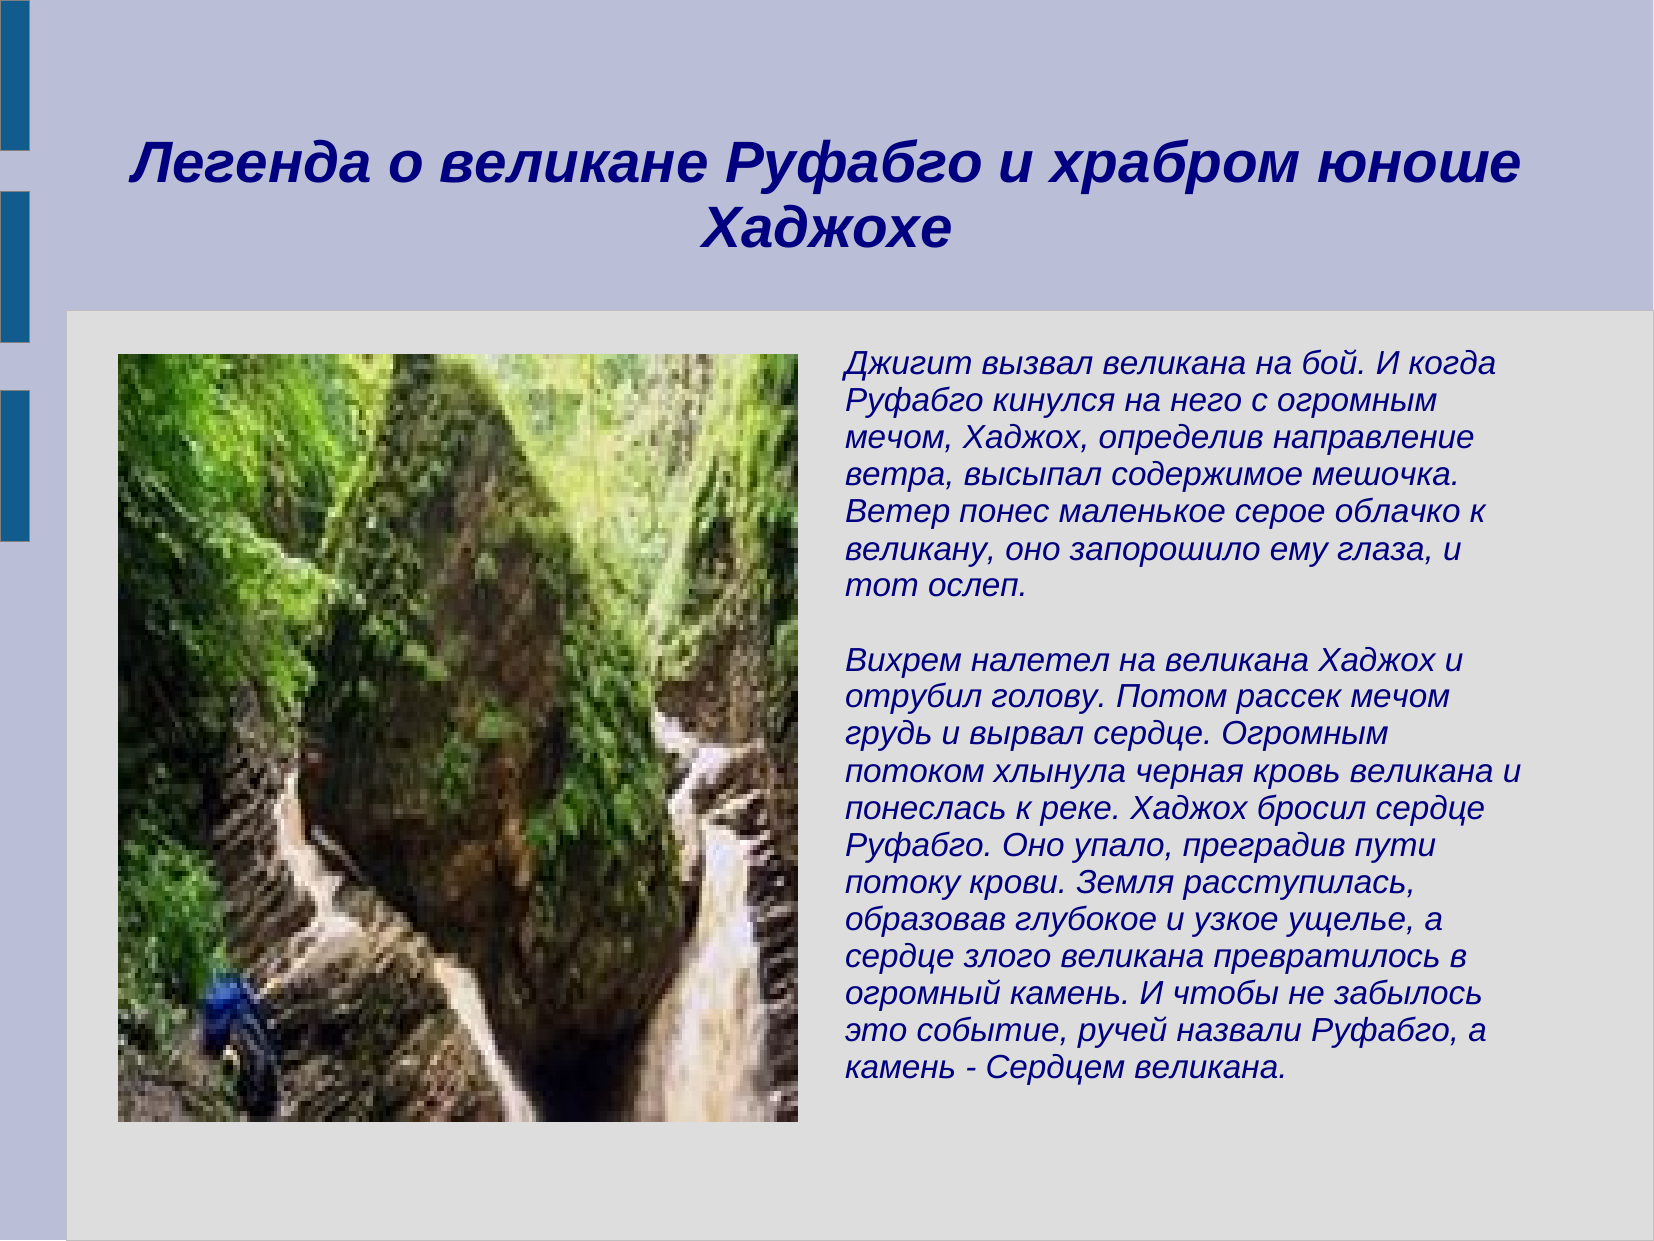

# Легенда о великане Руфабго и храбром юноше Хаджохе
Джигит вызвал великана на бой. И когда Руфабго кинулся на него с огромным мечом, Хаджох, определив направление ветра, высыпал содержимое мешочка. Ветер понес маленькое серое облачко к великану, оно запорошило ему глаза, и тот ослеп.
Вихрем налетел на великана Хаджох и отрубил голову. Потом рассек мечом грудь и вырвал сердце. Огромным потоком хлынула черная кровь великана и понеслась к реке. Хаджох бросил сердце Руфабго. Оно упало, преградив пути потоку крови. Земля расступилась, образовав глубокое и узкое ущелье, а сердце злого великана превратилось в огромный камень. И чтобы не забылось это событие, ручей назвали Руфабго, а камень - Сердцем великана.